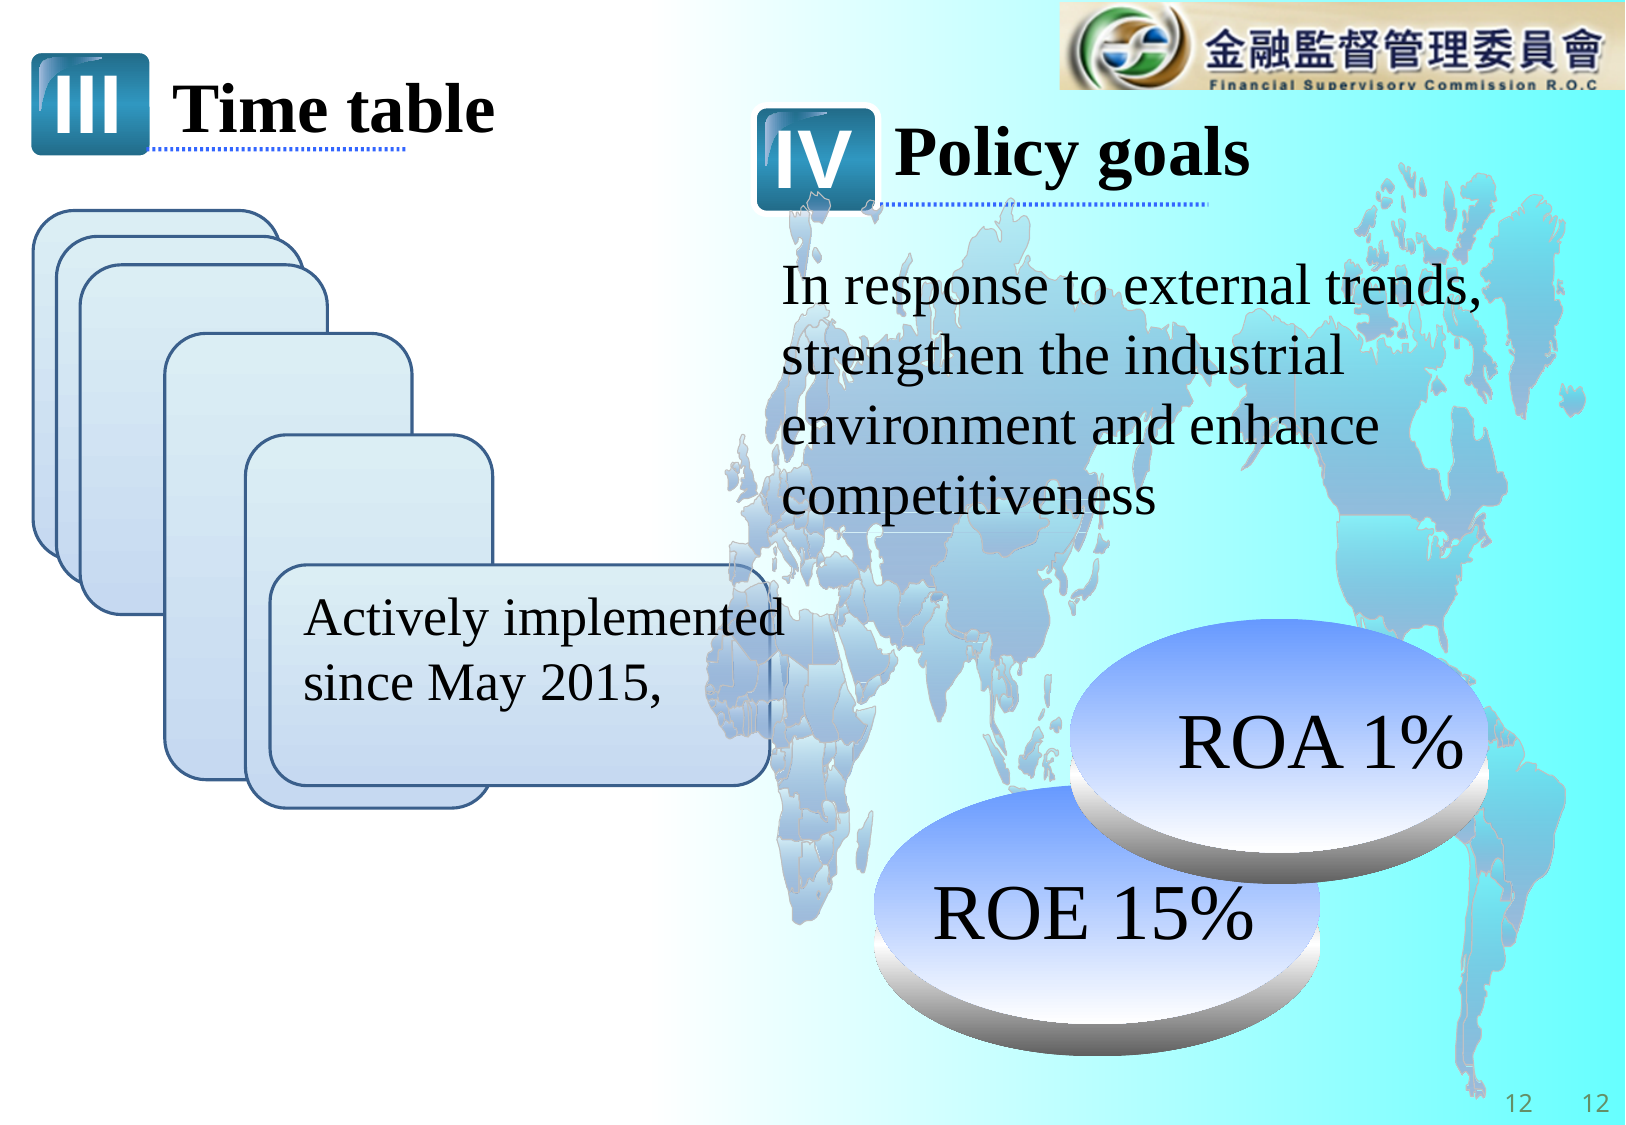

III
Time table
Policy goals
IV
In response to external trends, strengthen the industrial environment and enhance competitiveness
Actively implemented since May 2015,
ROA 1%
ROE 15%